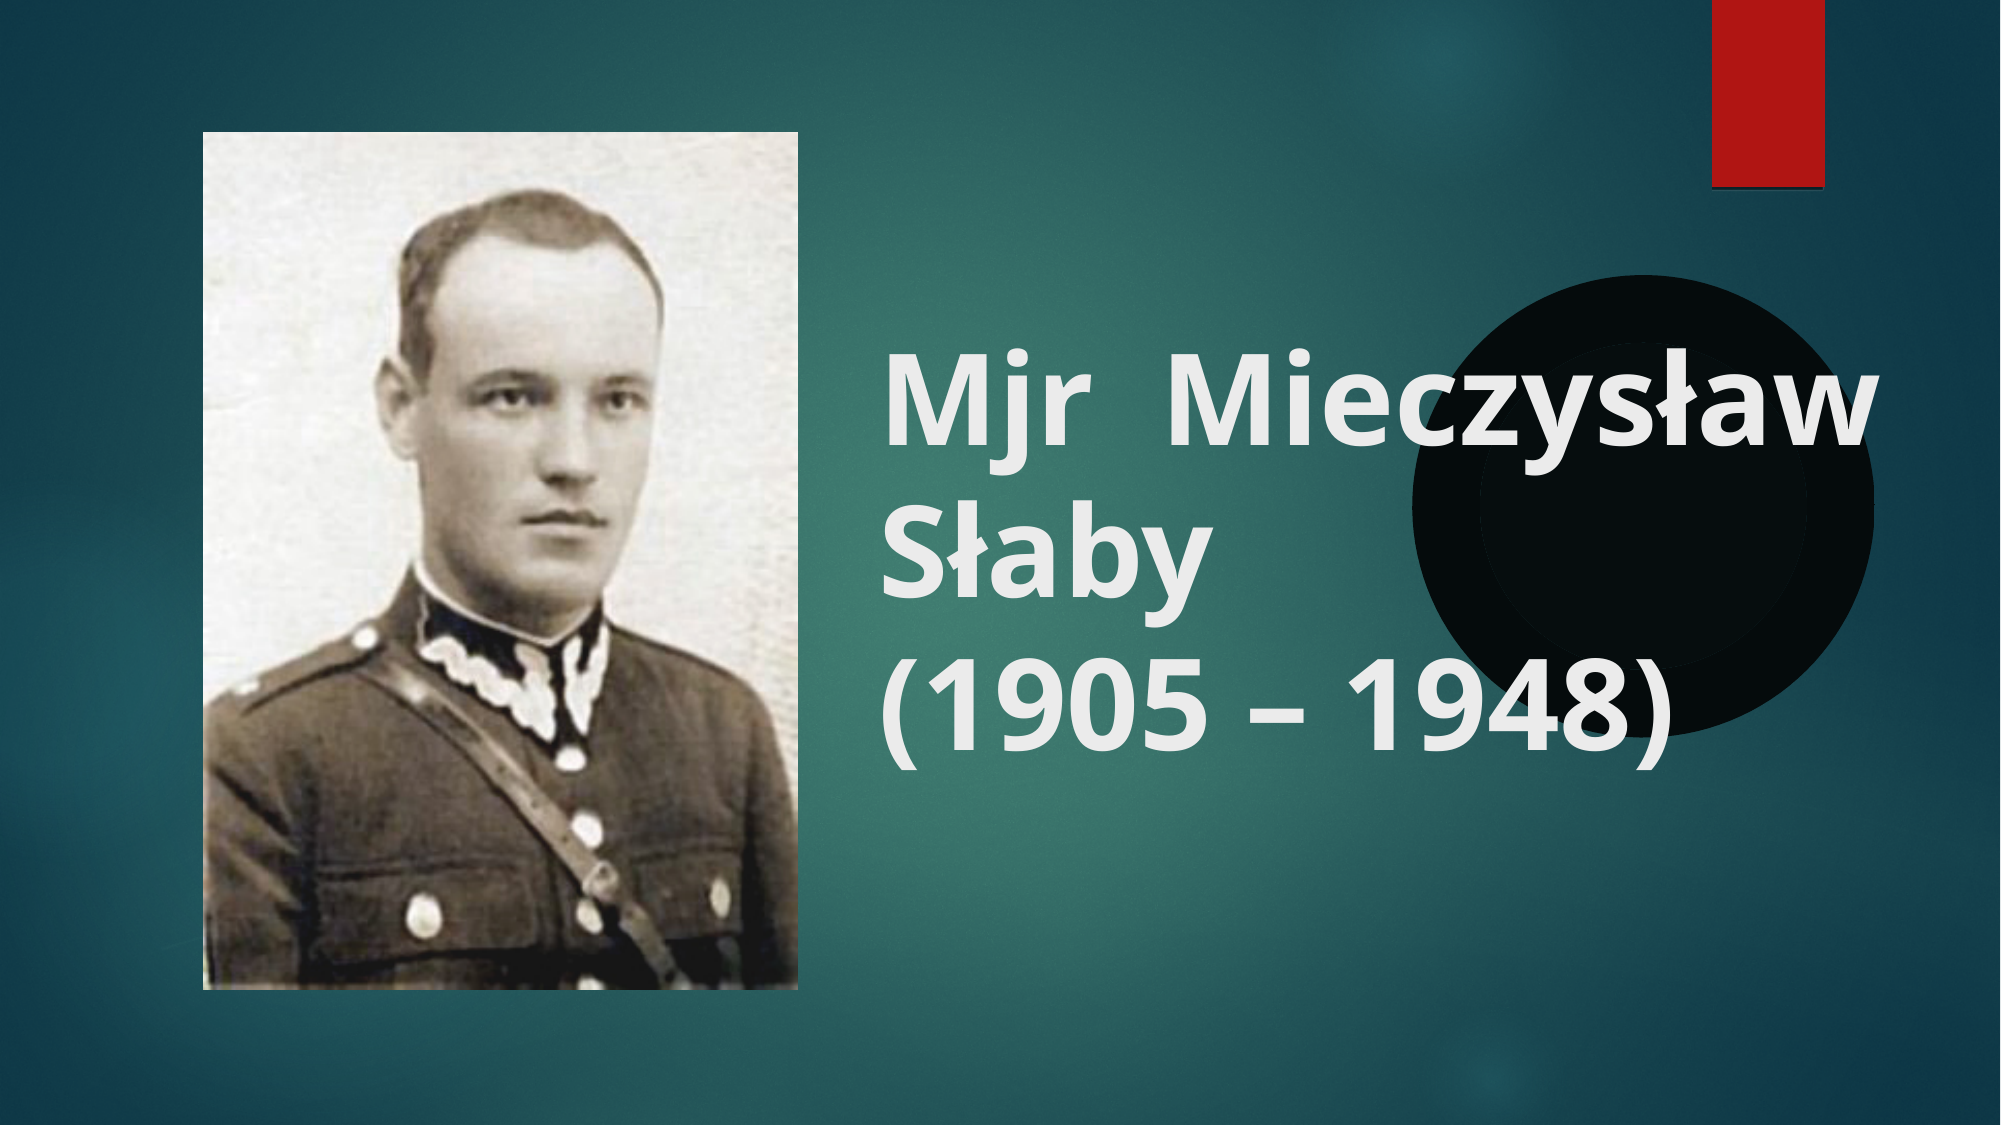

# Mjr Mieczysław Słaby (1905 – 1948)